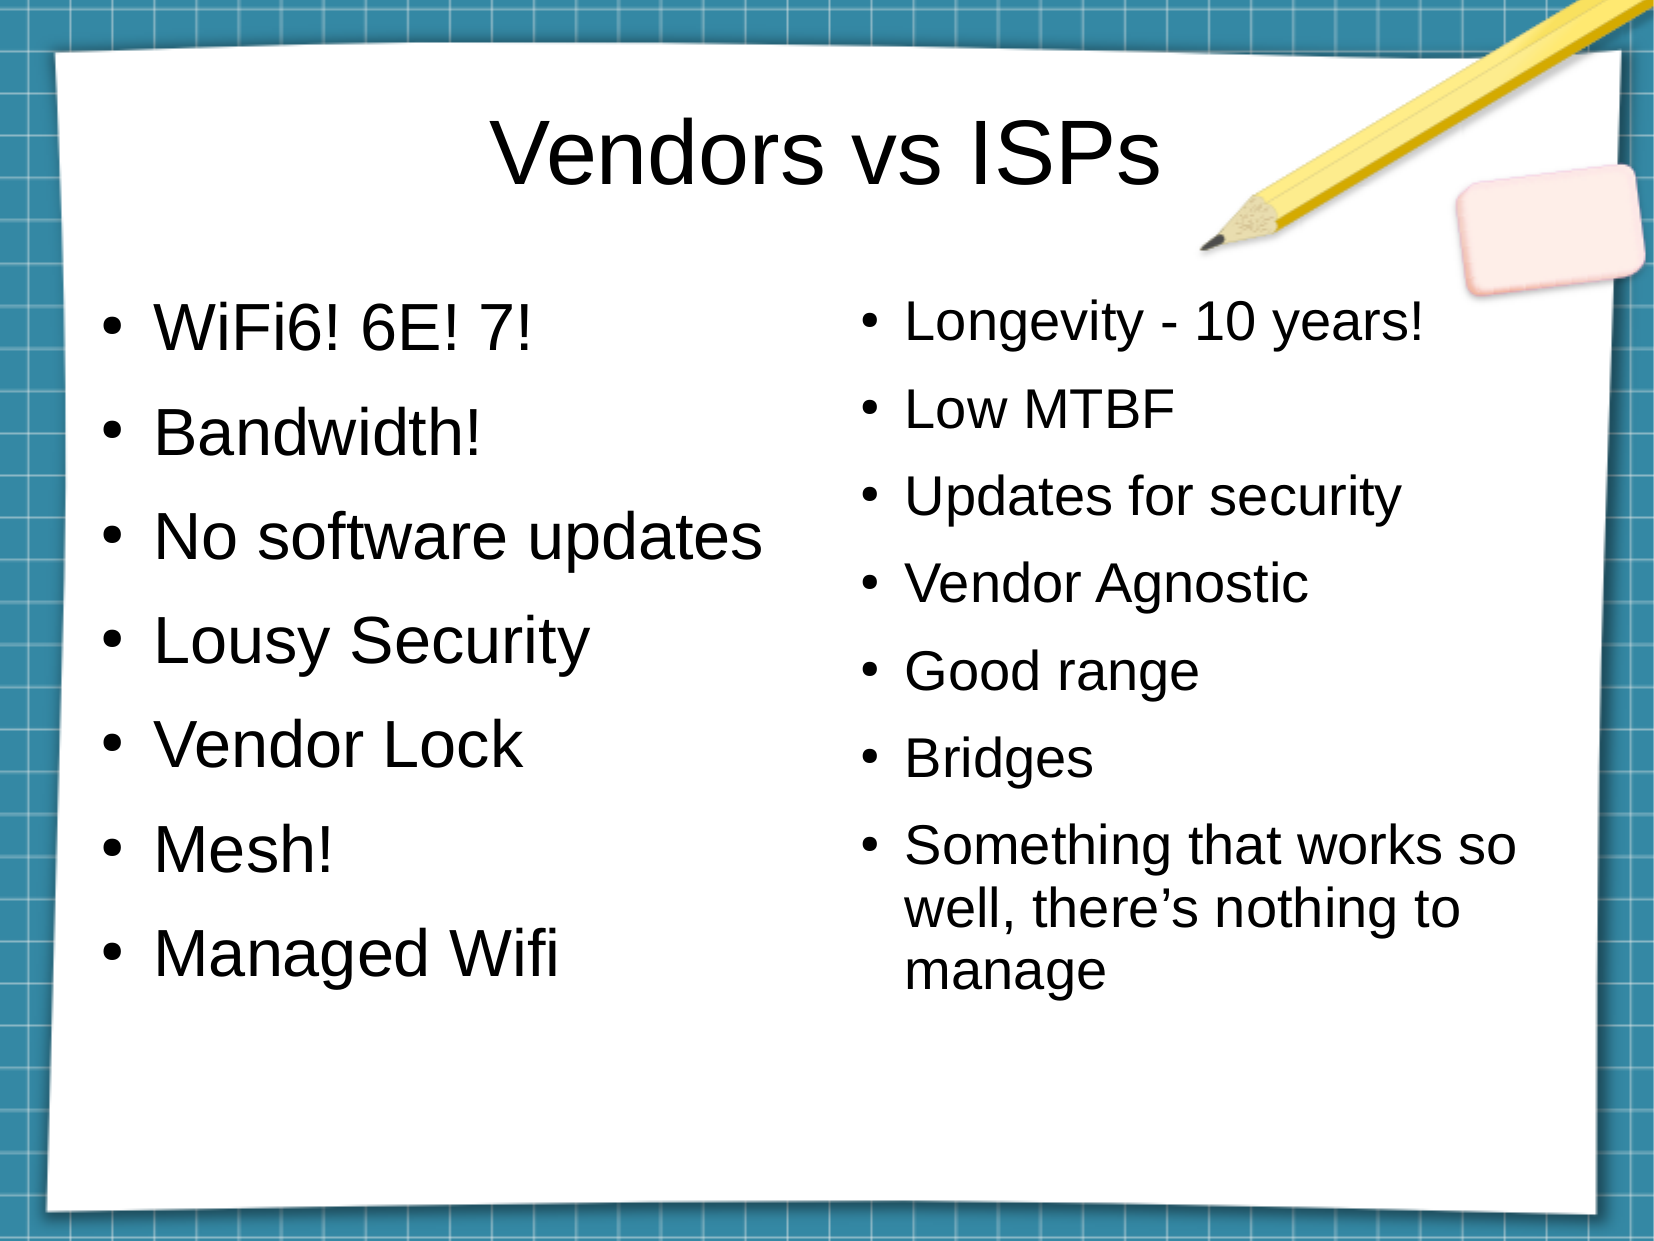

# Vendors vs ISPs
WiFi6! 6E! 7!
Bandwidth!
No software updates
Lousy Security
Vendor Lock
Mesh!
Managed Wifi
Longevity - 10 years!
Low MTBF
Updates for security
Vendor Agnostic
Good range
Bridges
Something that works so well, there’s nothing to manage